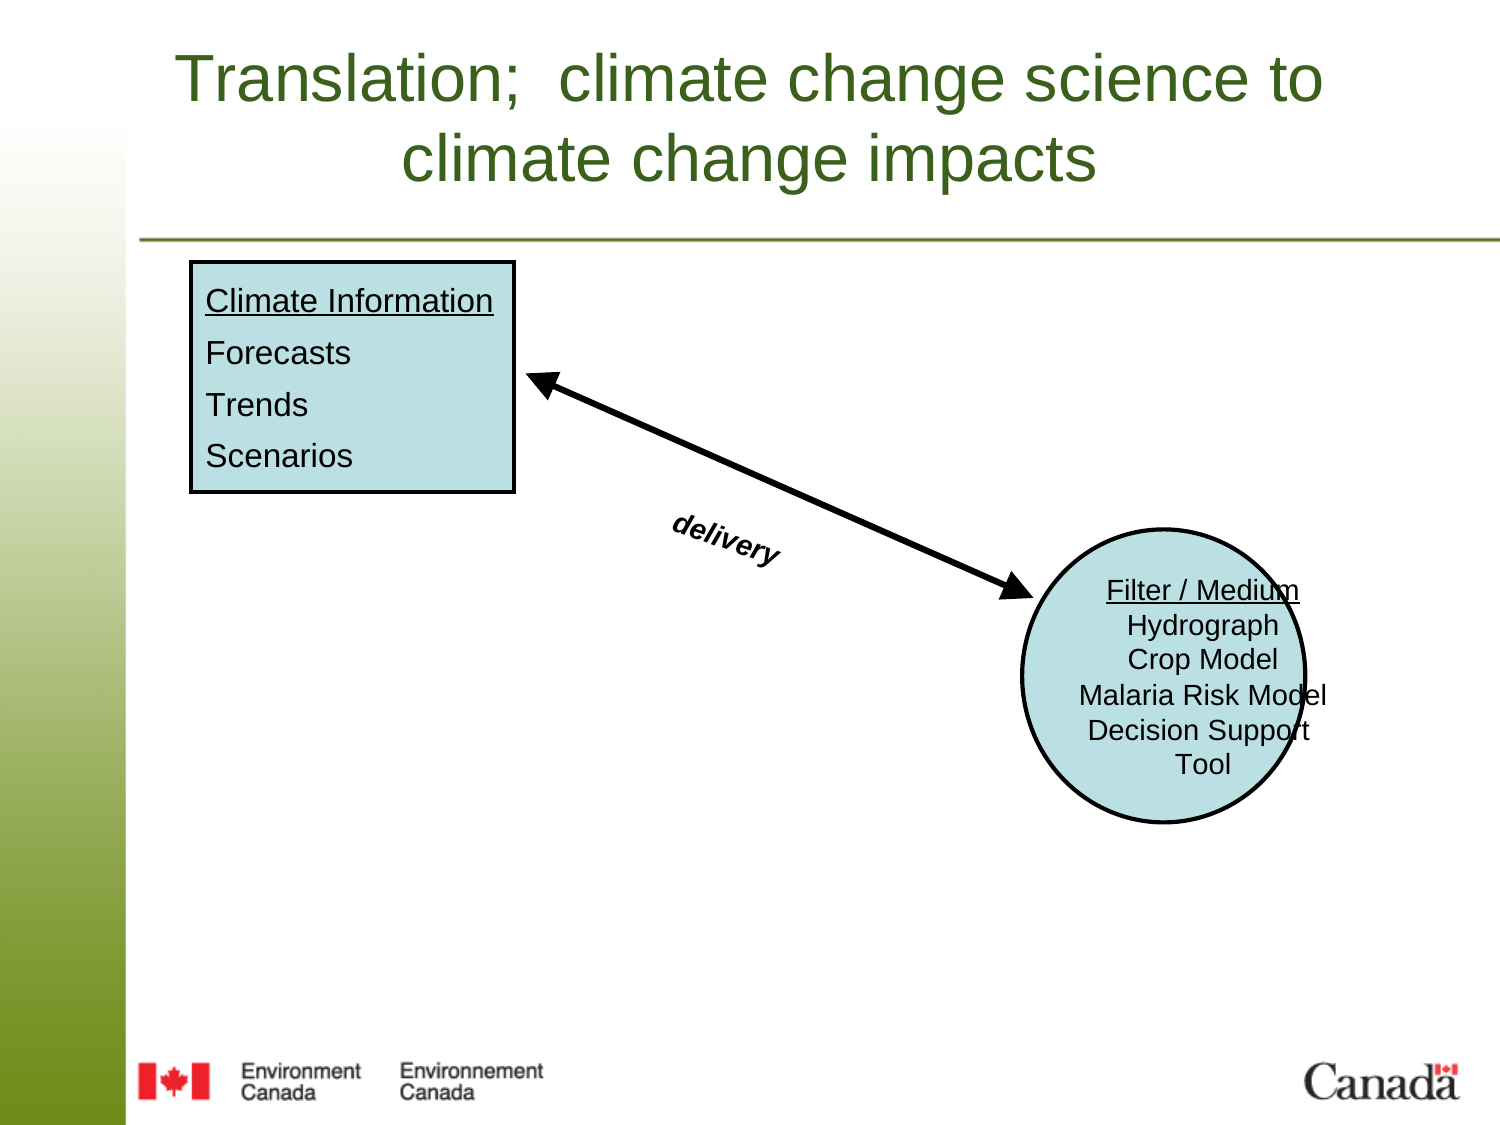

Translation; climate change science to climate change impacts
Climate Information
Forecasts
Trends
Scenarios
delivery
Filter / Medium
Hydrograph
Crop Model
Malaria Risk Model
Decision Support
Tool